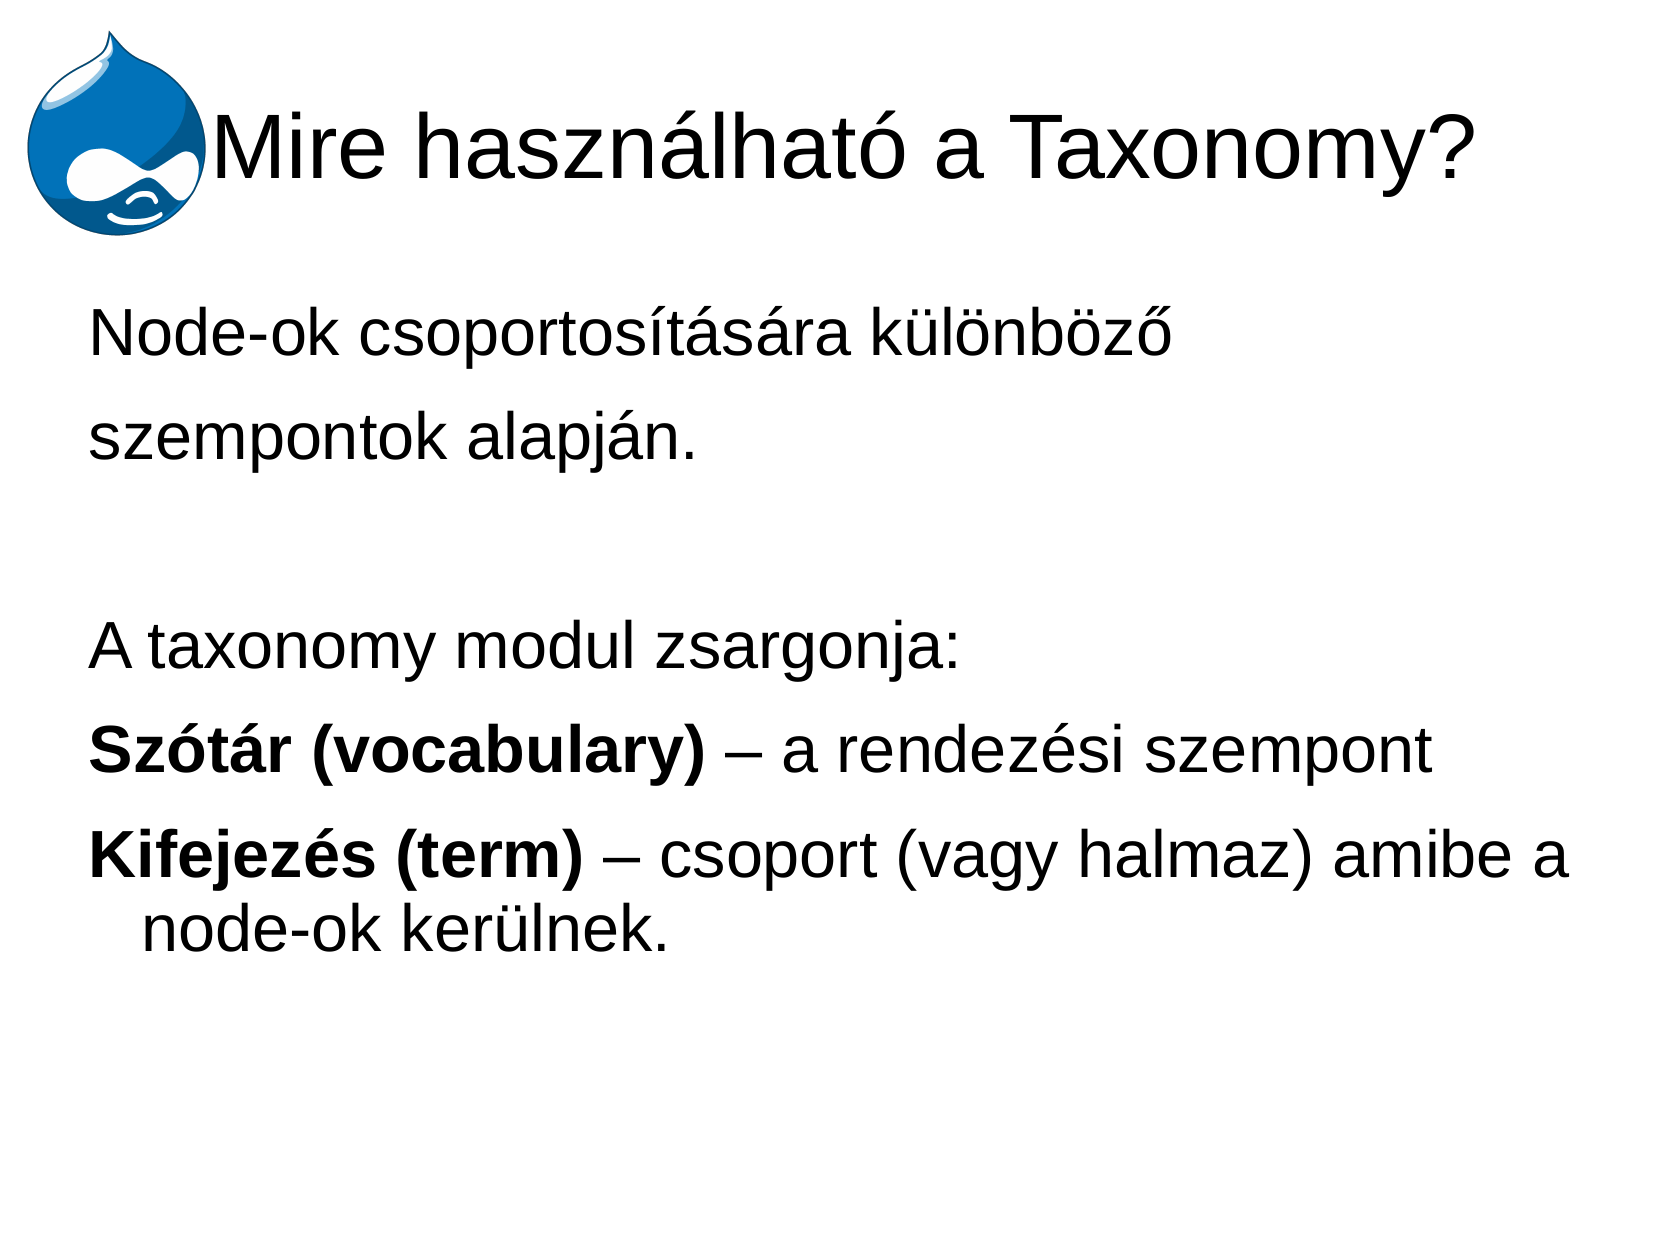

# Mire használható a Taxonomy?
Node-ok csoportosítására különböző
szempontok alapján.
A taxonomy modul zsargonja:
Szótár (vocabulary) – a rendezési szempont
Kifejezés (term) – csoport (vagy halmaz) amibe a node-ok kerülnek.